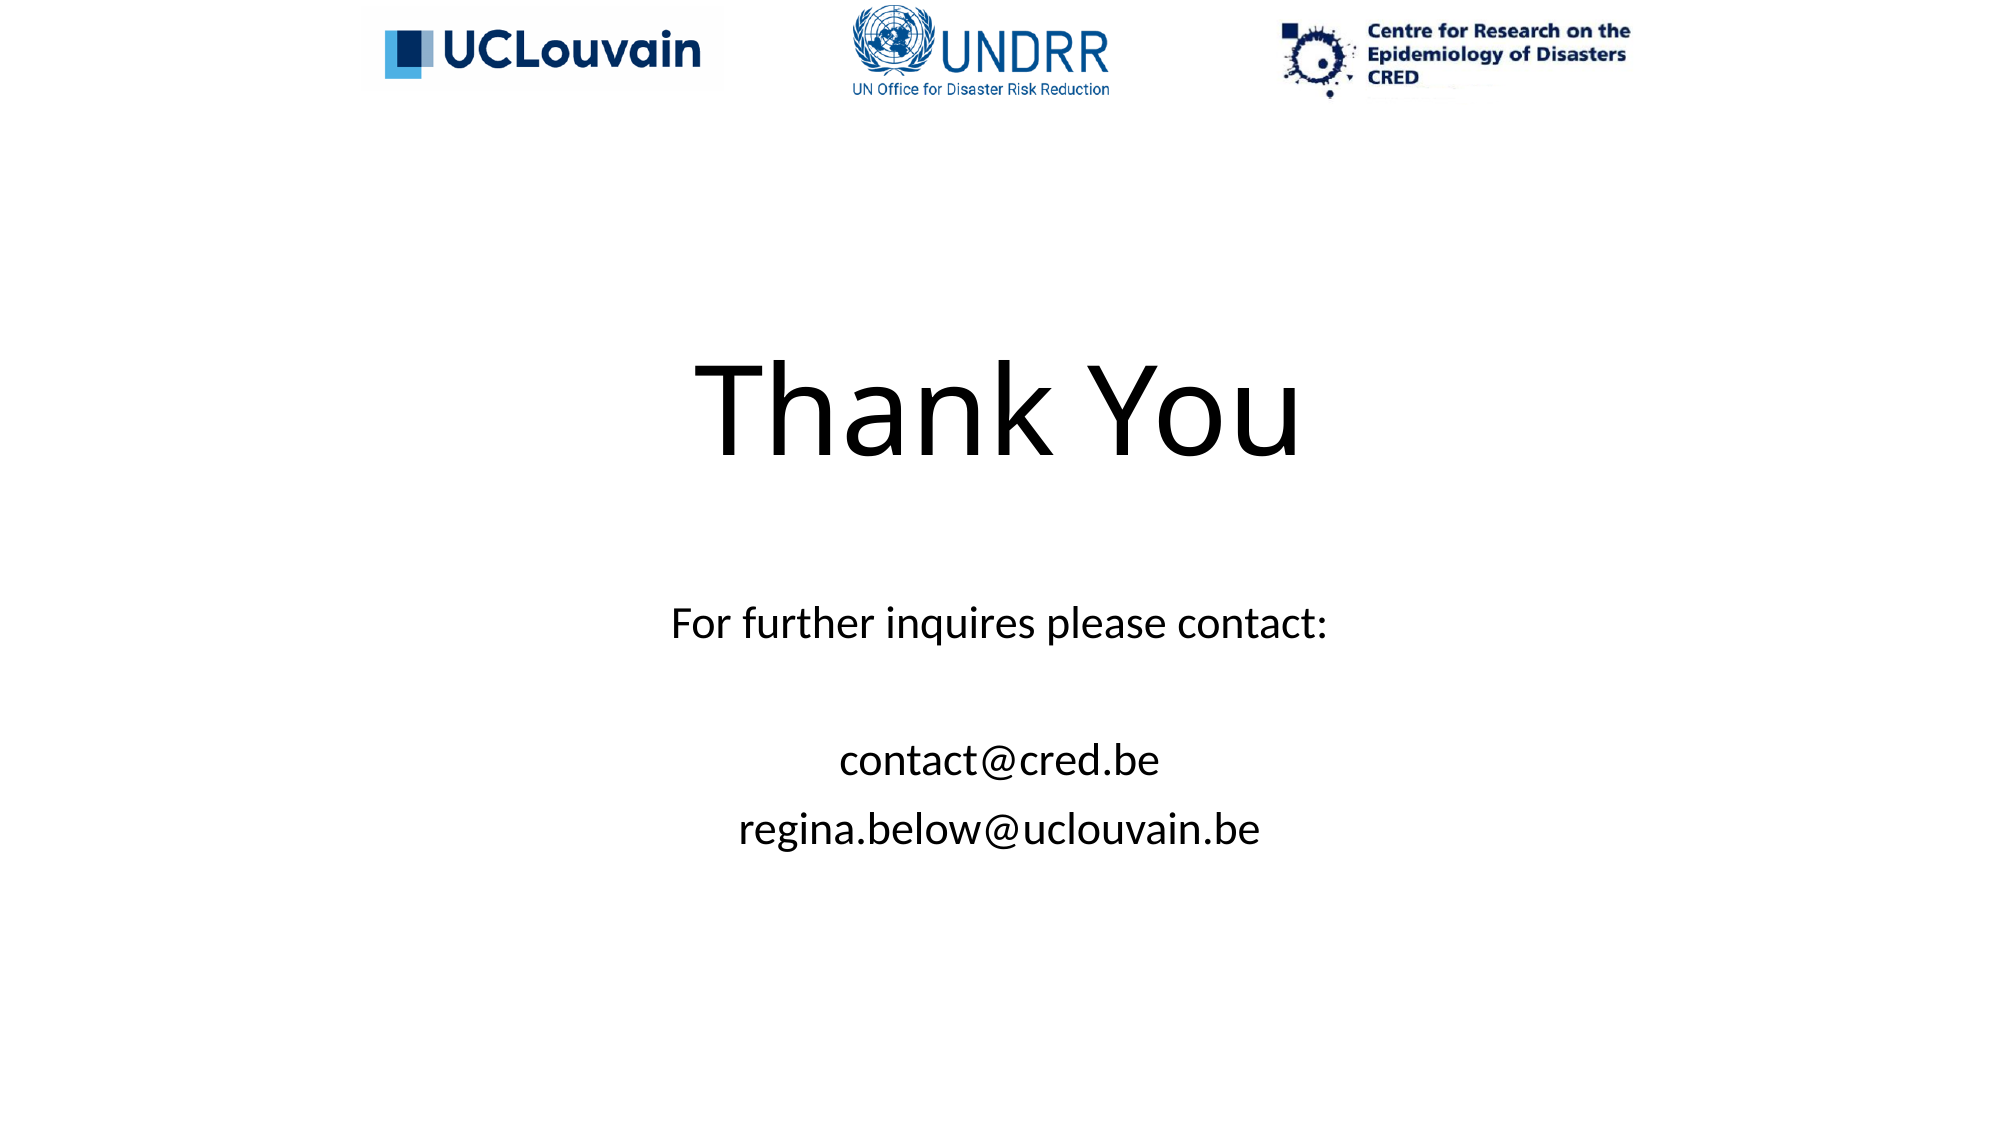

# Thank You
For further inquires please contact:
contact@cred.be
regina.below@uclouvain.be